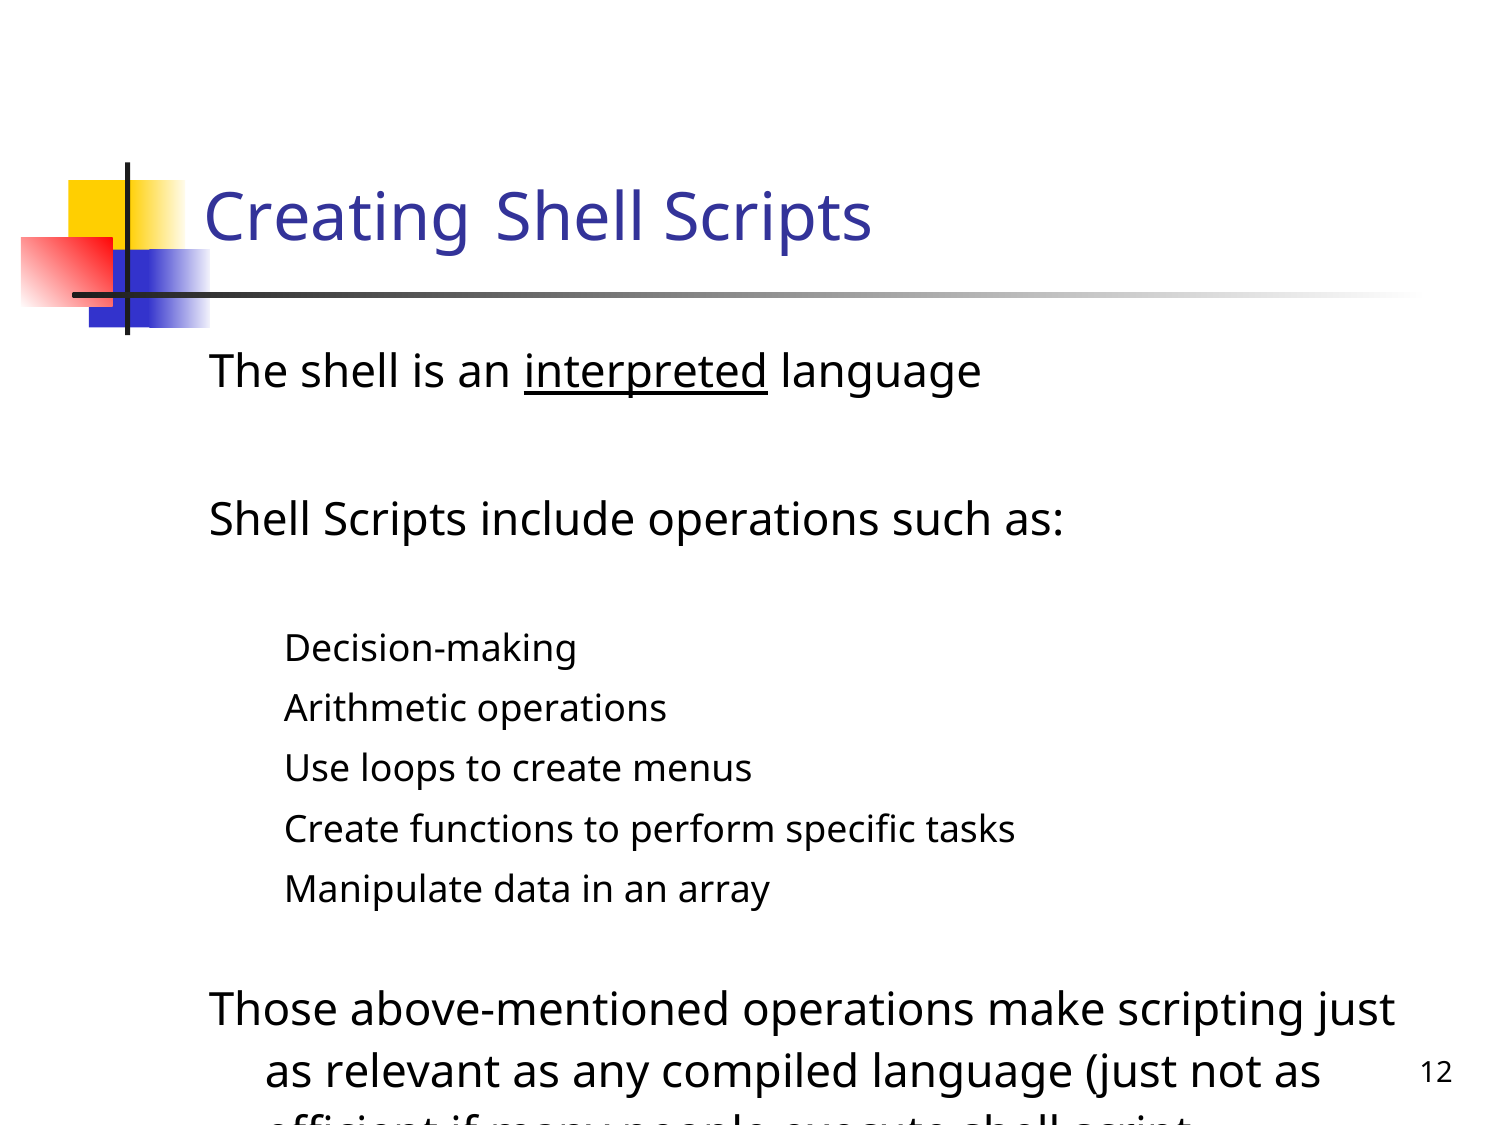

# Creating Shell Scripts
The shell is an interpreted language
Shell Scripts include operations such as:
Decision-making
Arithmetic operations
Use loops to create menus
Create functions to perform specific tasks
Manipulate data in an array
Those above-mentioned operations make scripting just as relevant as any compiled language (just not as efficient if many people execute shell script simultaneously…)
12